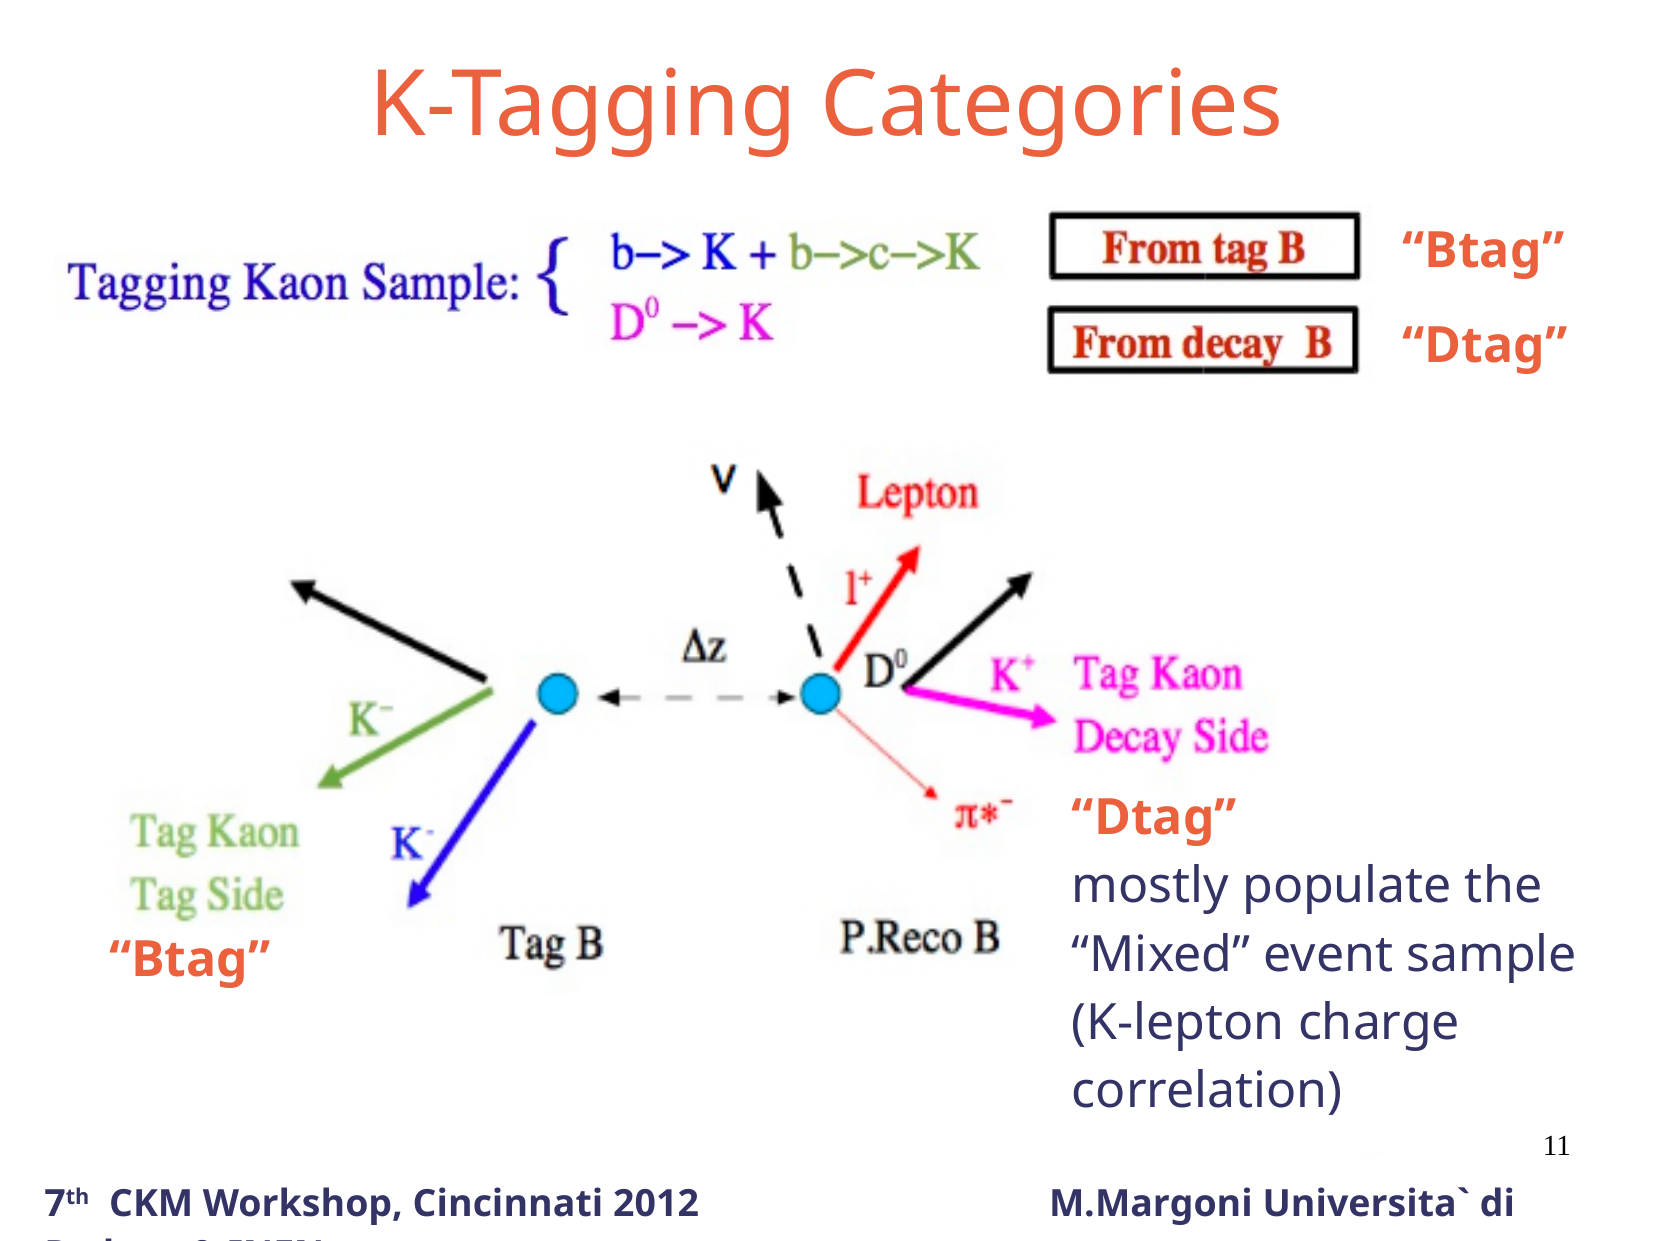

# K-Tagging Categories
“Btag”
“Dtag”
ν
“Dtag”
mostly populate the “Mixed” event sample (K-lepton charge correlation)
K-
“Btag”
11
7th CKM Workshop, Cincinnati 2012 M.Margoni Universita` di Padova & INFN